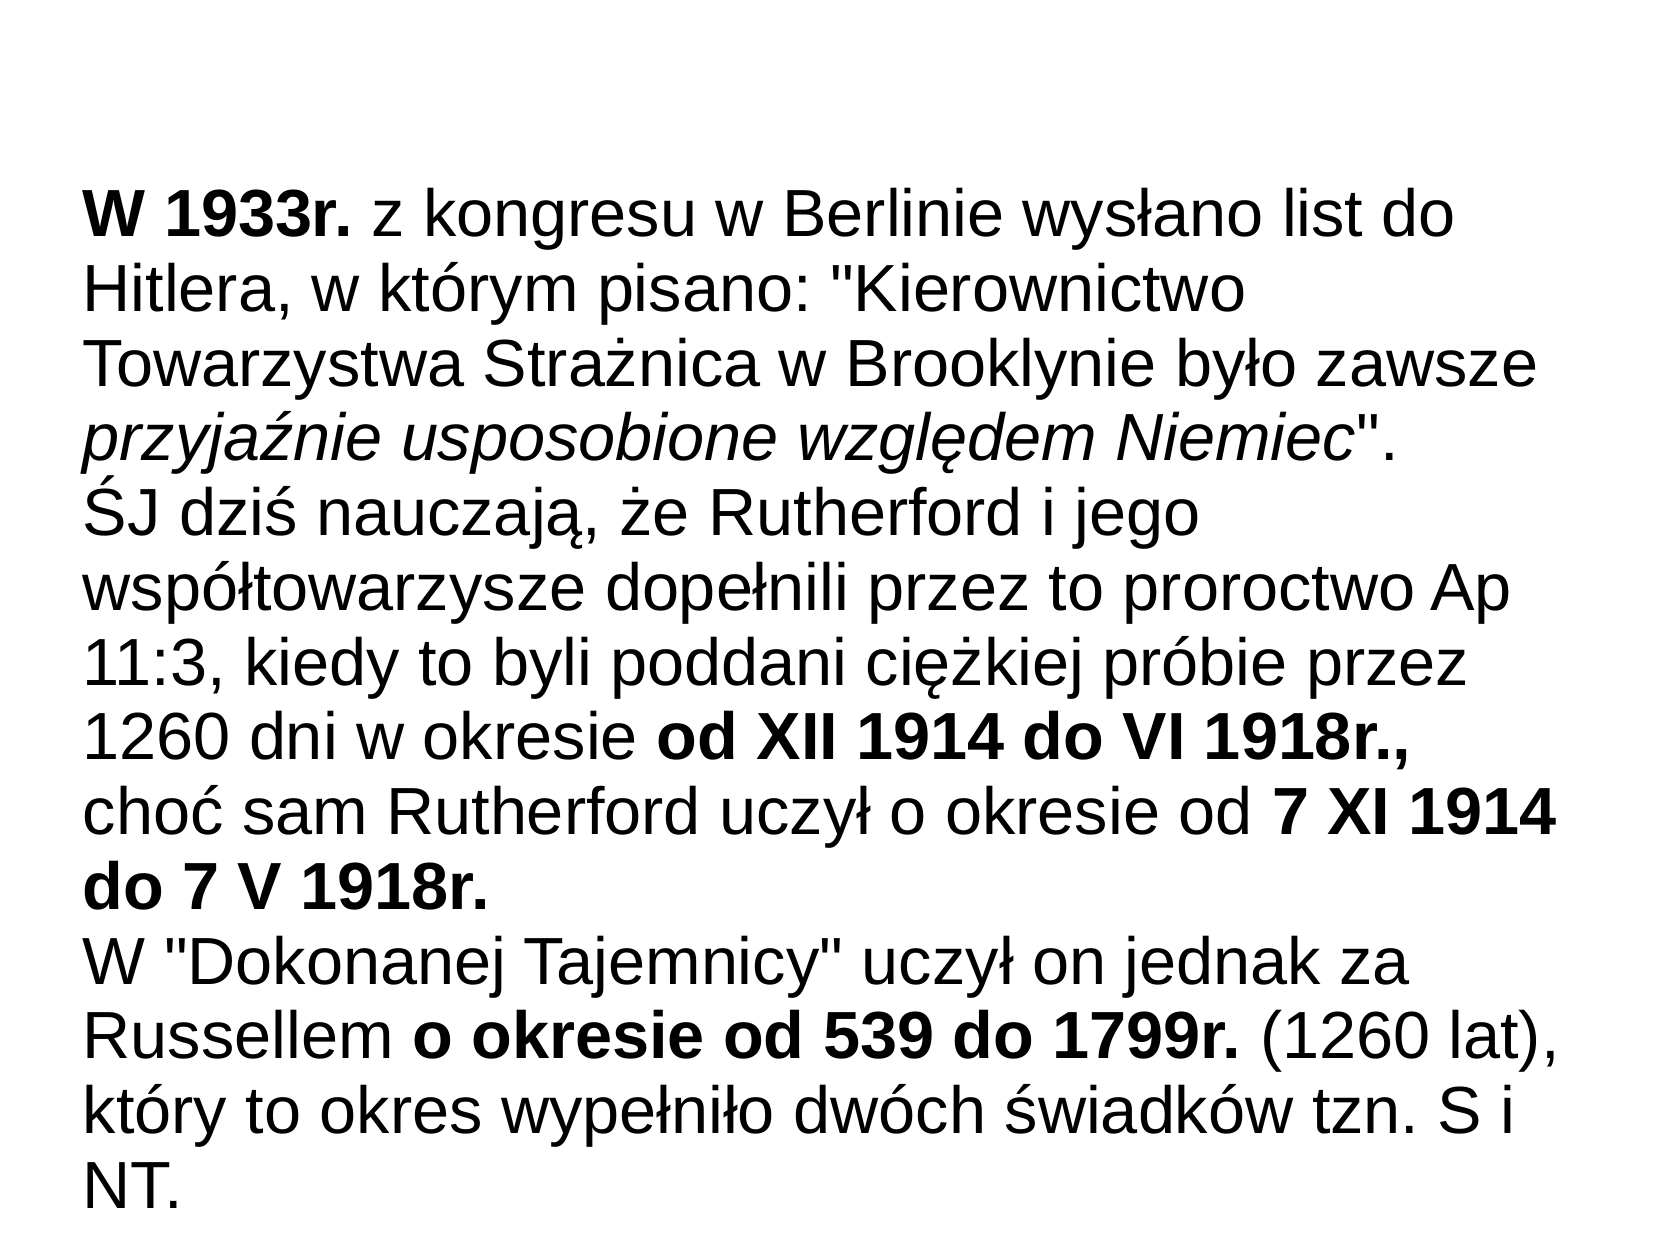

#
W 1933r. z kongresu w Berlinie wysłano list do Hitlera, w którym pisano: "Kierownictwo Towarzystwa Strażnica w Brooklynie było zawsze przyjaźnie usposobione względem Niemiec".
ŚJ dziś nauczają, że Rutherford i jego współtowarzysze dopełnili przez to proroctwo Ap 11:3, kiedy to byli poddani ciężkiej próbie przez 1260 dni w okresie od XII 1914 do VI 1918r.,
choć sam Rutherford uczył o okresie od 7 XI 1914 do 7 V 1918r.
W "Dokonanej Tajemnicy" uczył on jednak za Russellem o okresie od 539 do 1799r. (1260 lat), który to okres wypełniło dwóch świadków tzn. S i NT.